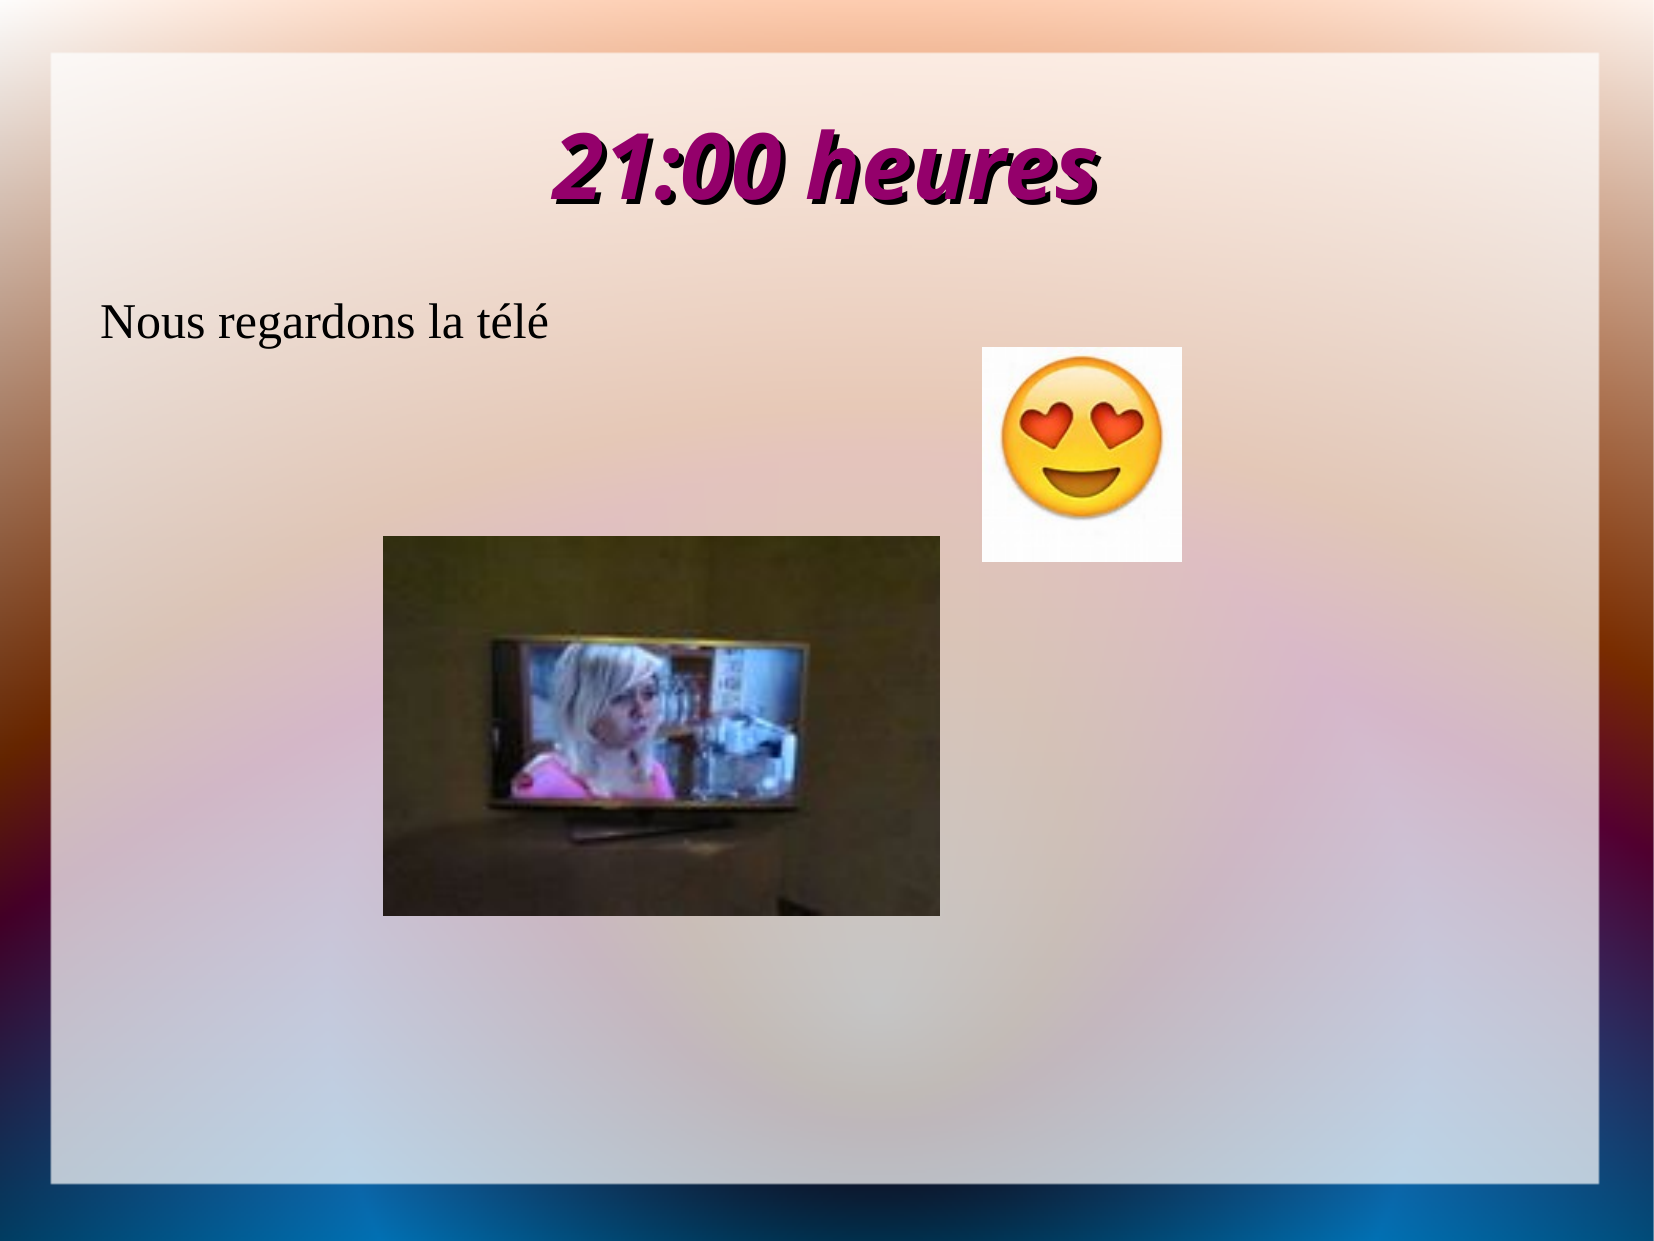

# 21:00 heures
Nous regardons la télé